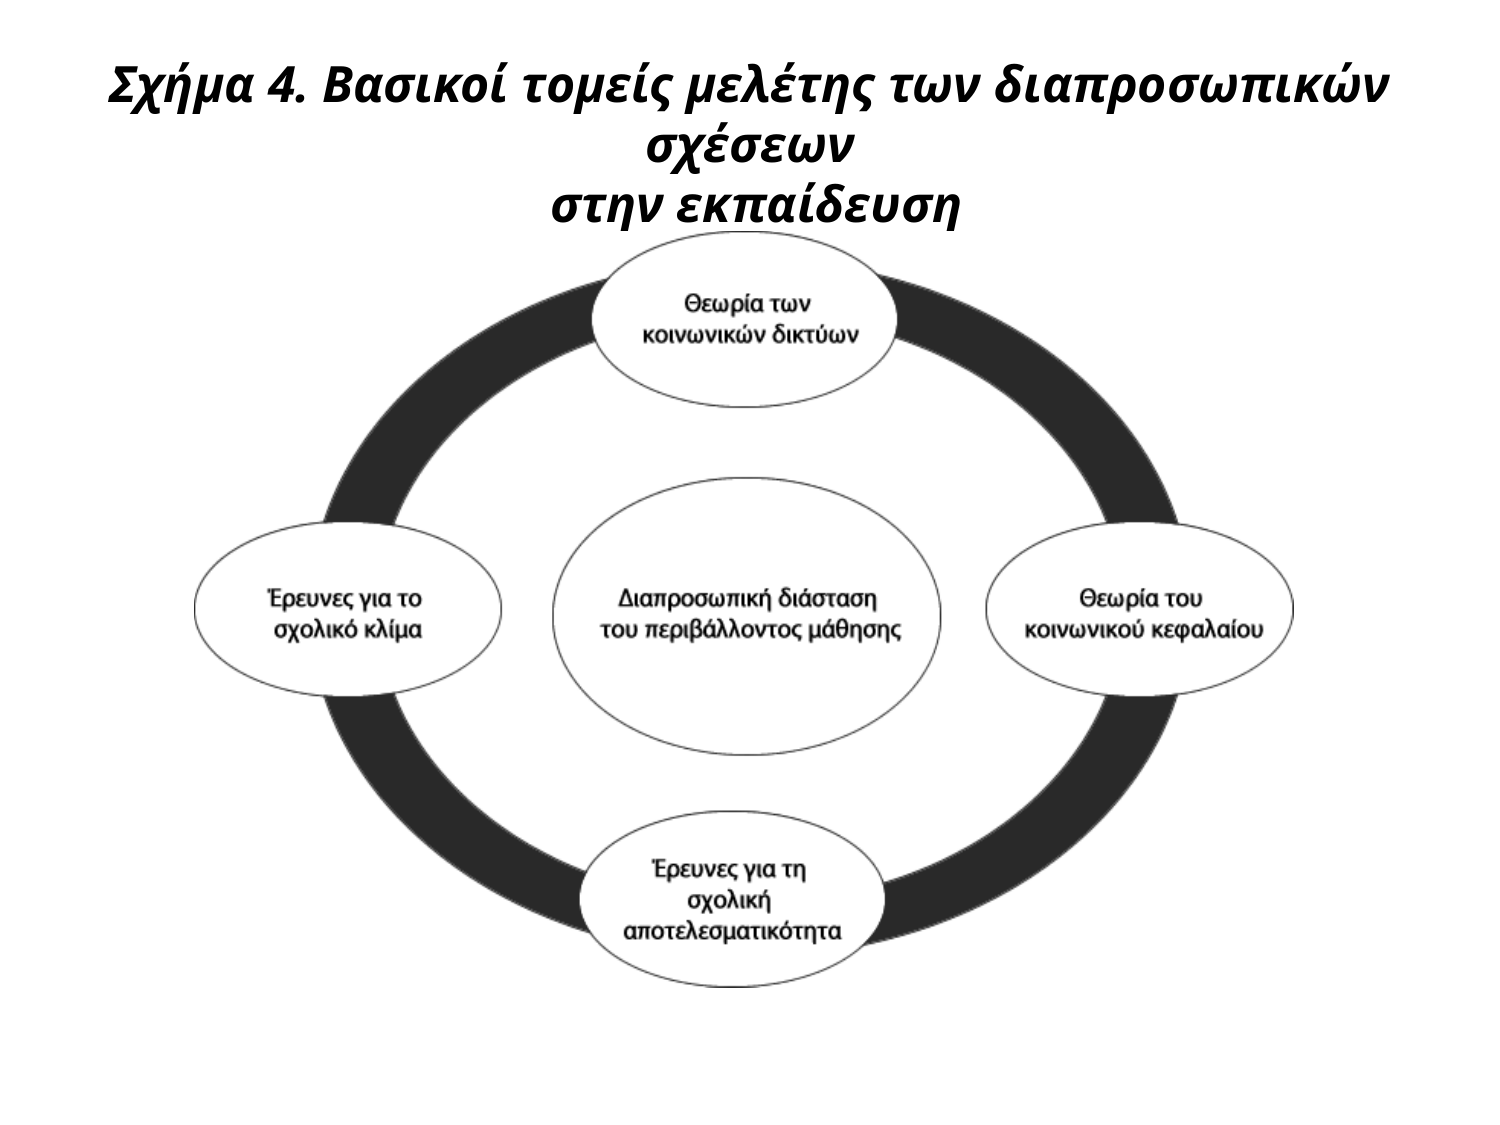

# Σχήμα 4. Βασικοί τομείς μελέτης των διαπροσωπικών σχέσεων στην εκπαίδευση